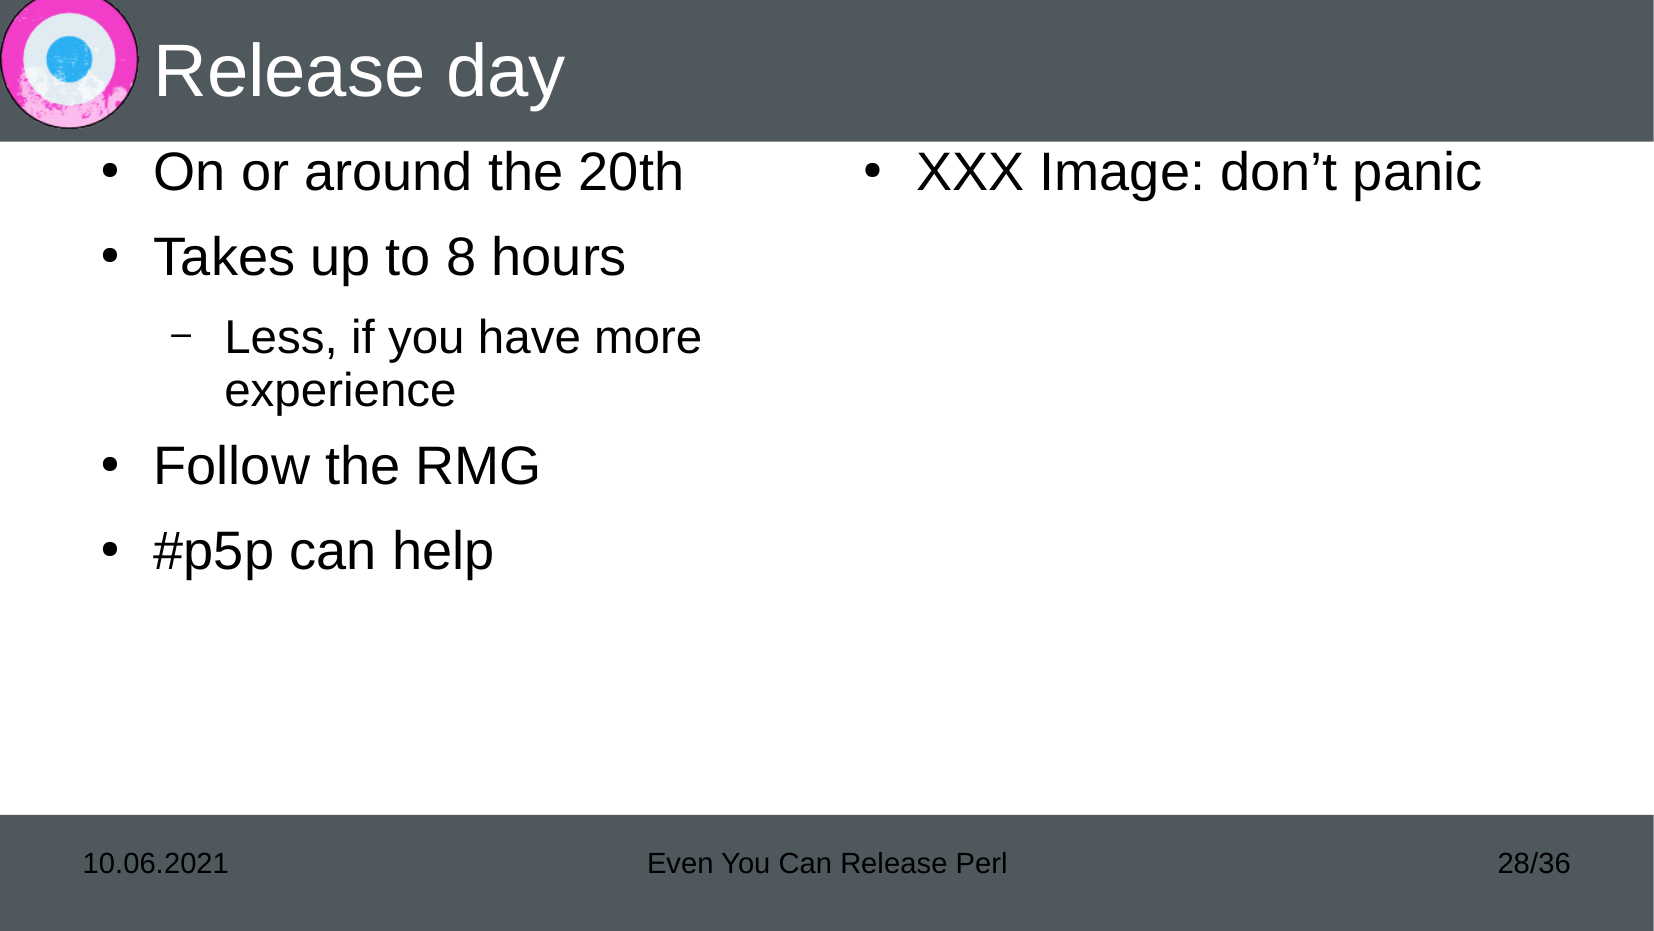

# Release day
On or around the 20th
Takes up to 8 hours
Less, if you have more experience
Follow the RMG
#p5p can help
XXX Image: don’t panic
08. März 2019
28